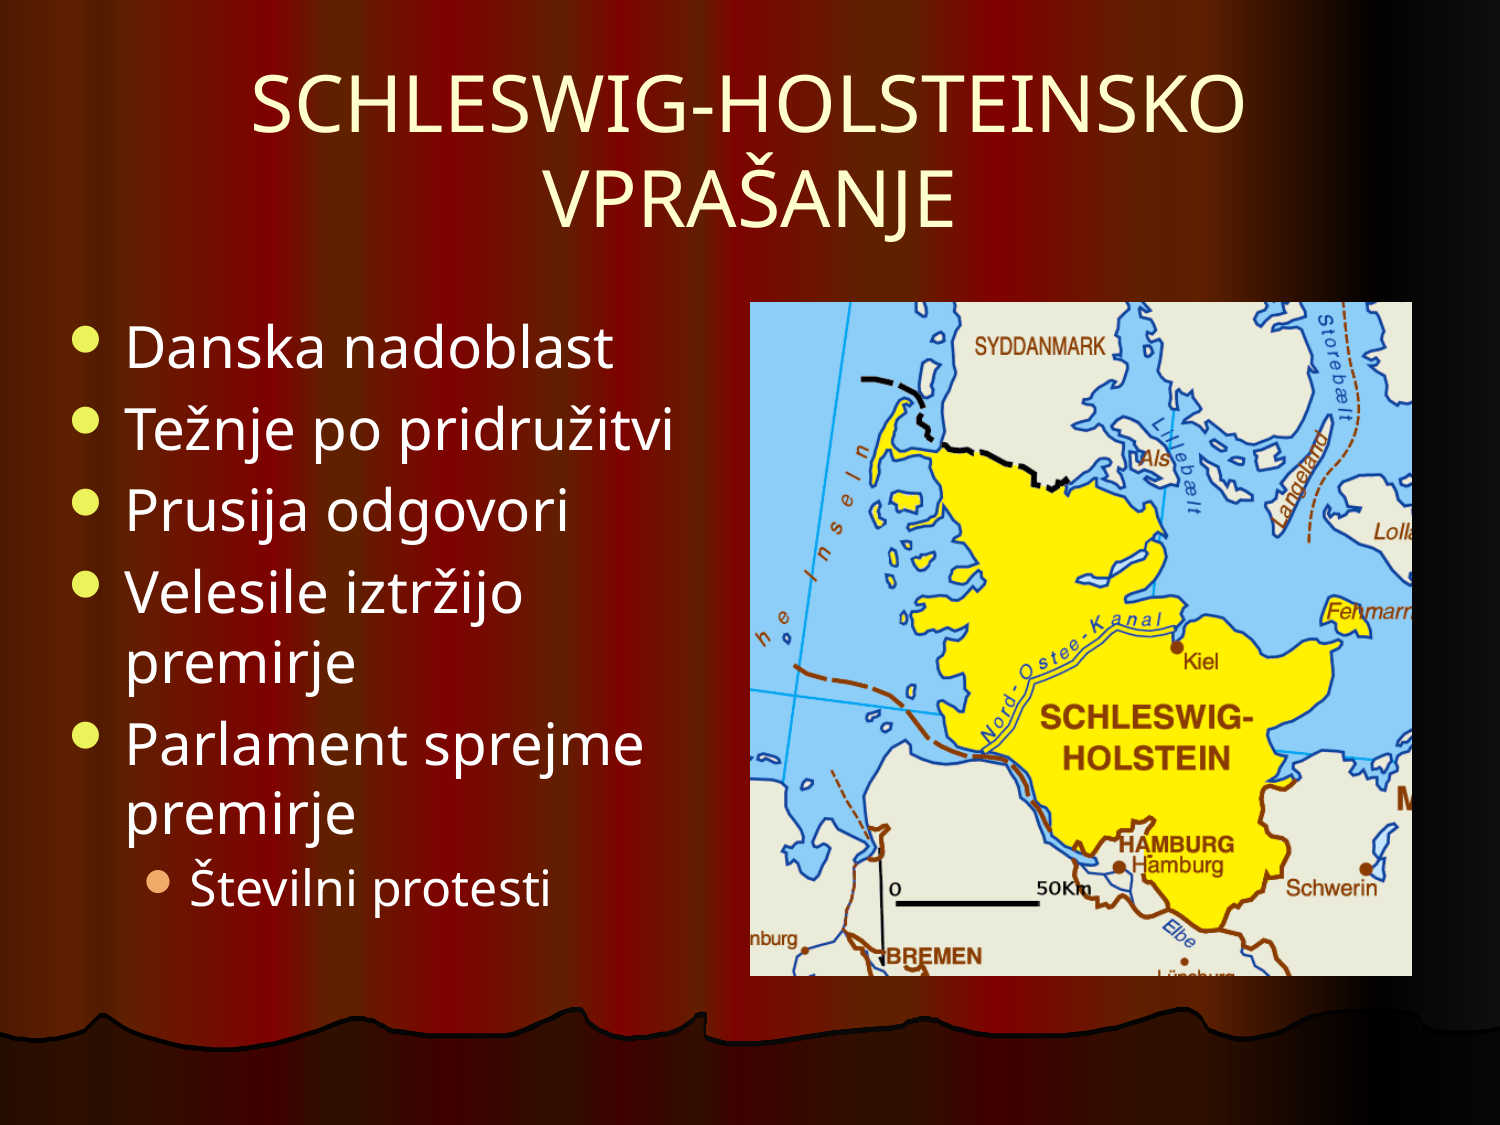

# SCHLESWIG-HOLSTEINSKO VPRAŠANJE
Danska nadoblast
Težnje po pridružitvi
Prusija odgovori
Velesile iztržijo premirje
Parlament sprejme premirje
Številni protesti